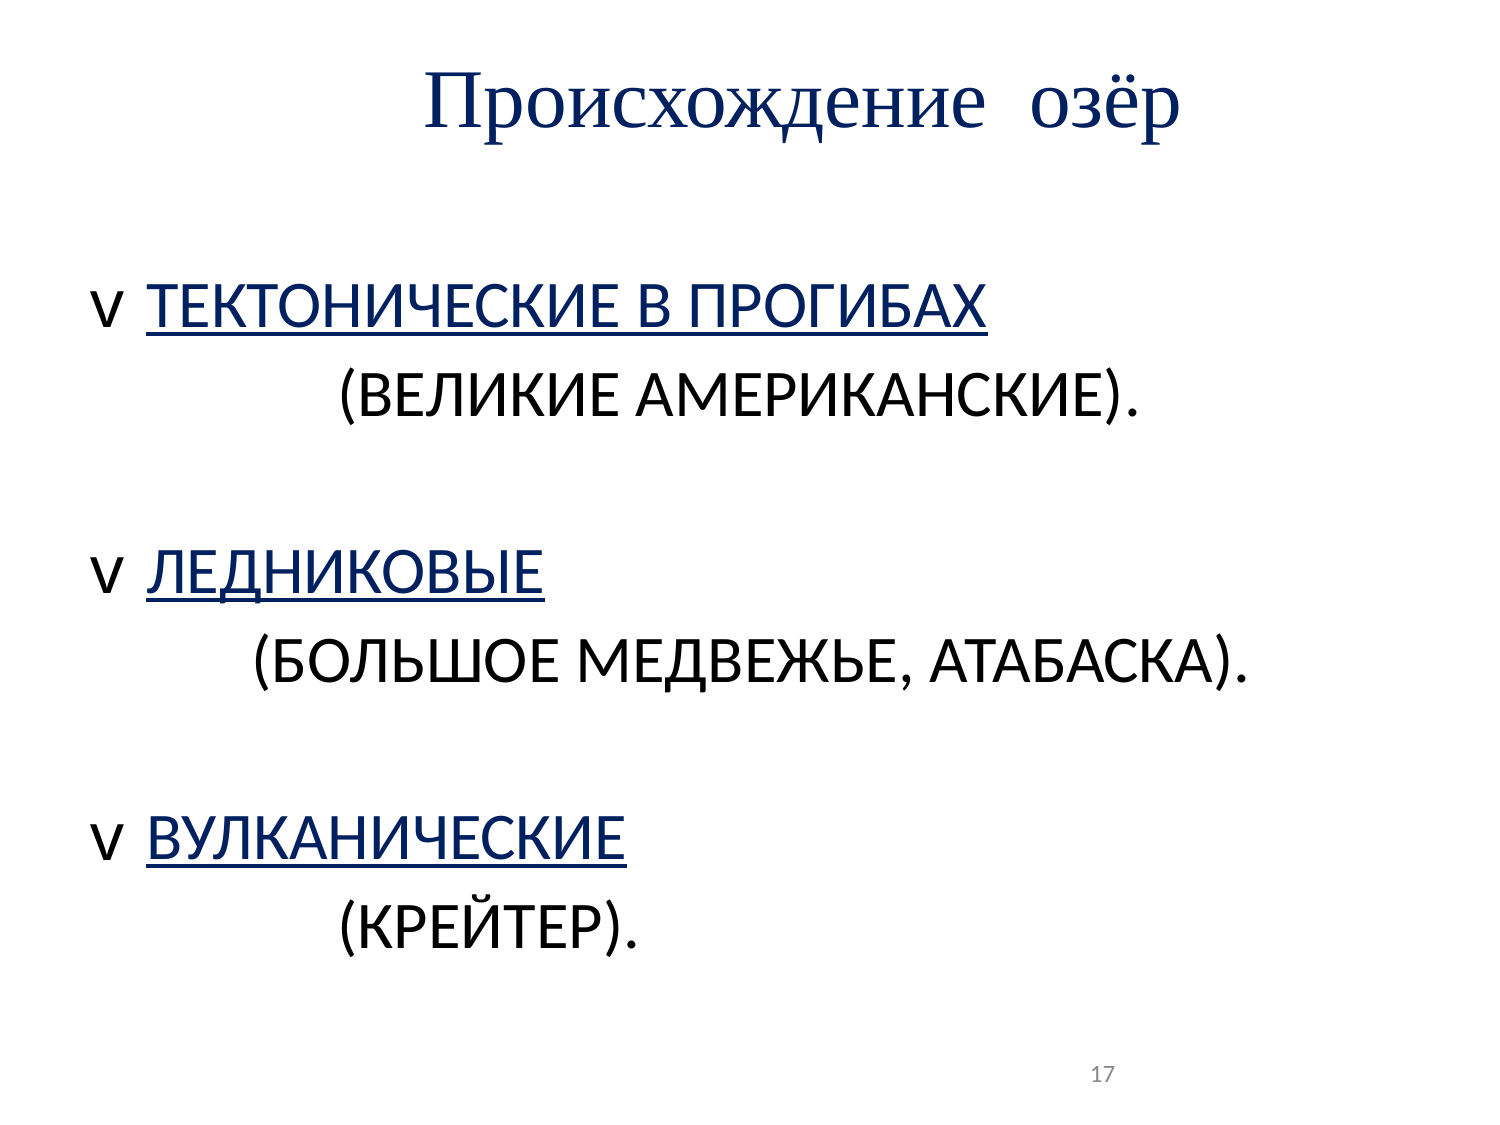

# Происхождение озёр
ТЕКТОНИЧЕСКИЕ В ПРОГИБАХ
	 (ВЕЛИКИЕ АМЕРИКАНСКИЕ).
ЛЕДНИКОВЫЕ
 (БОЛЬШОЕ МЕДВЕЖЬЕ, АТАБАСКА).
ВУЛКАНИЧЕСКИЕ
	 (КРЕЙТЕР).